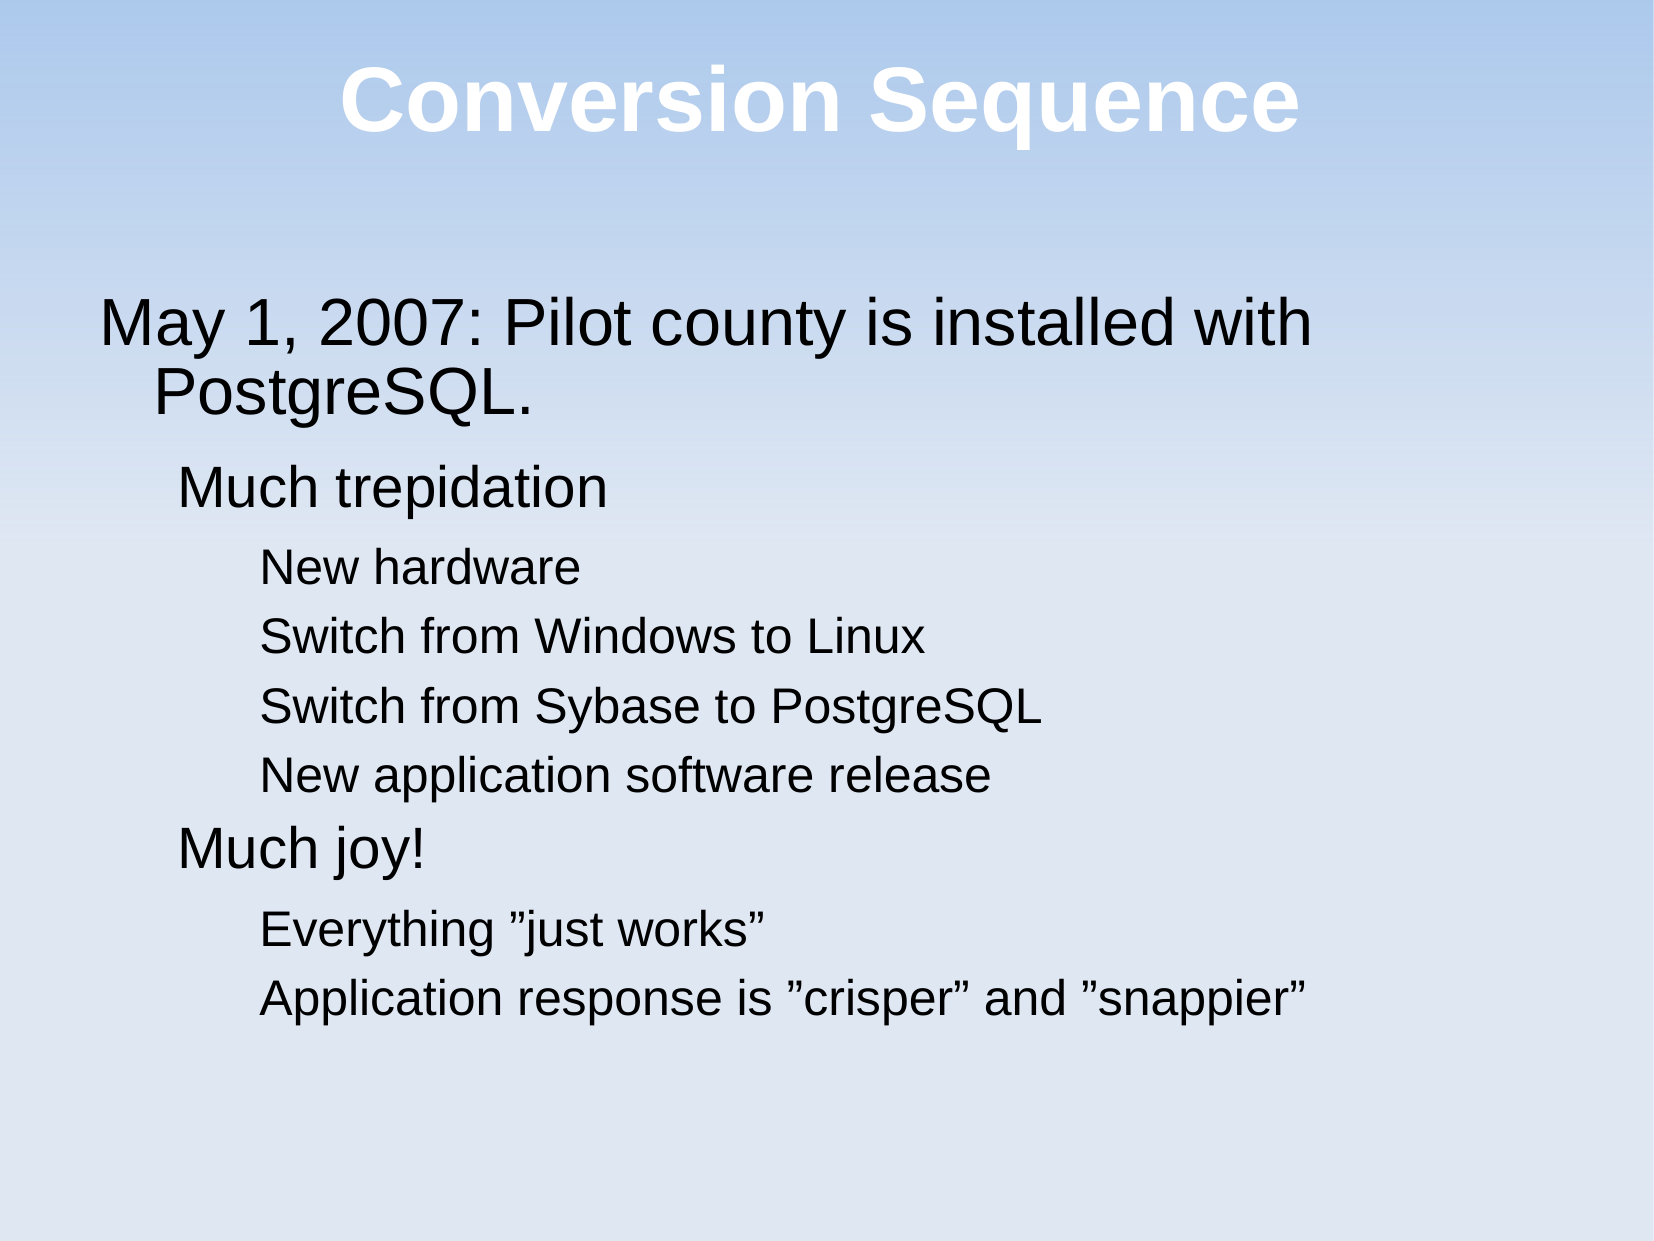

# Conversion Sequence
May 1, 2007: Pilot county is installed with PostgreSQL.
Much trepidation
New hardware
Switch from Windows to Linux
Switch from Sybase to PostgreSQL
New application software release
Much joy!
Everything ”just works”
Application response is ”crisper” and ”snappier”